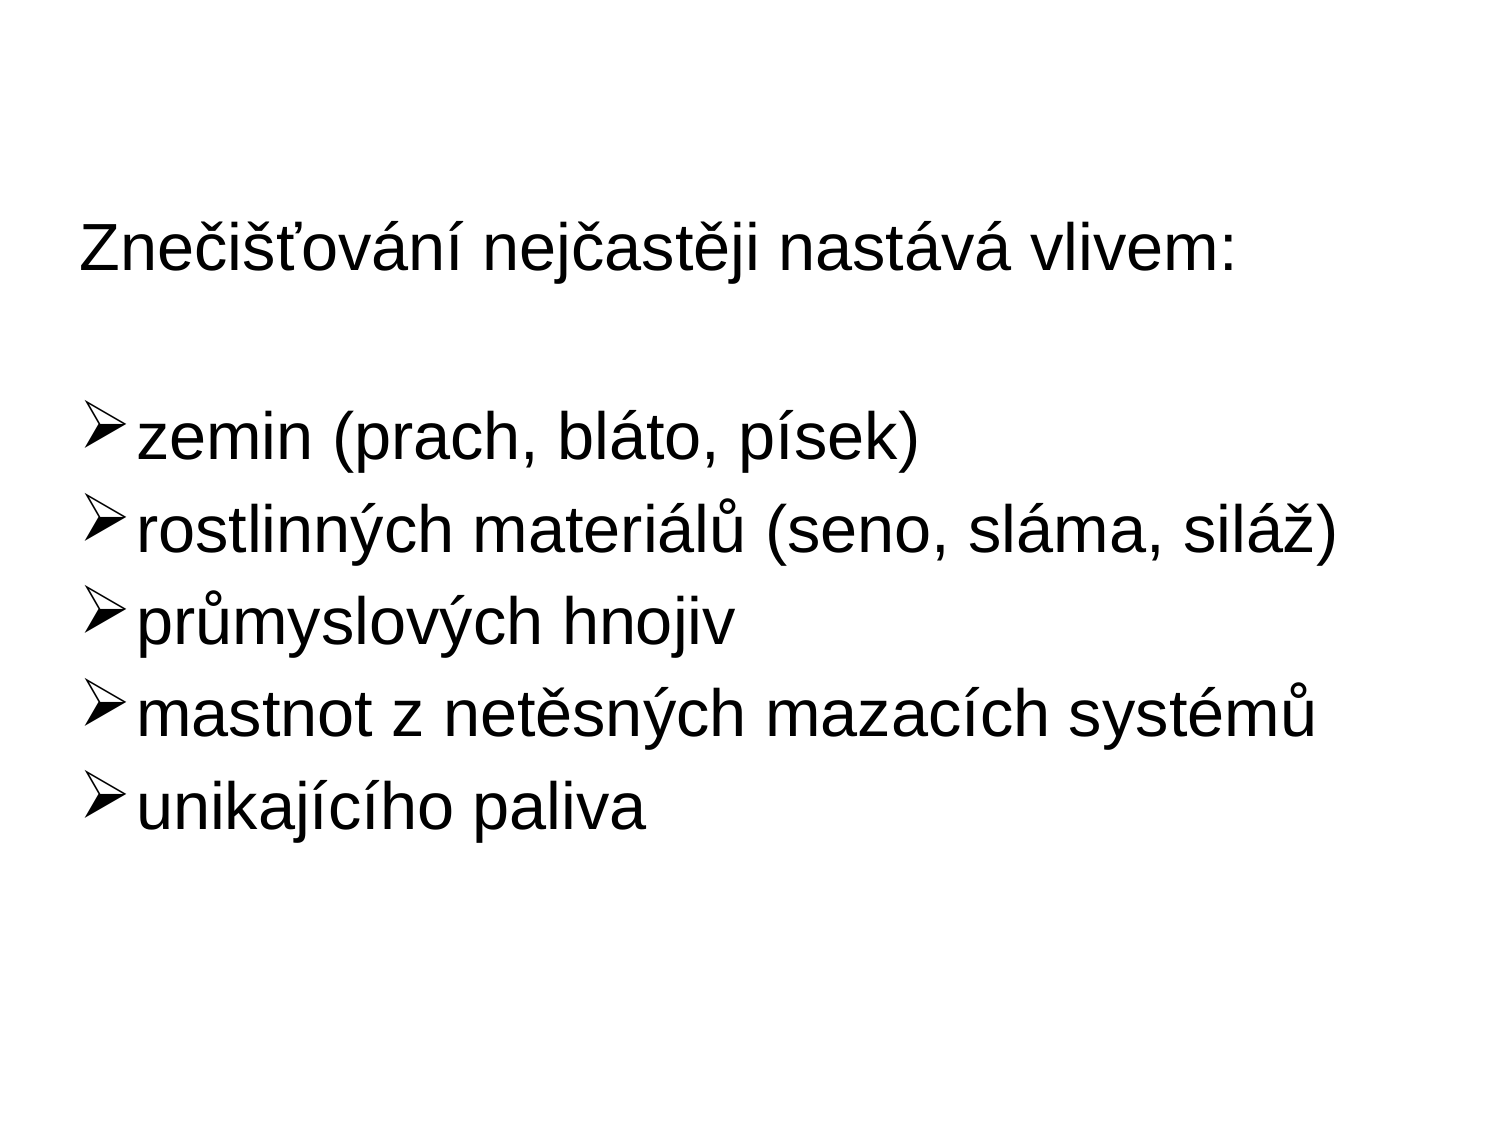

# Znečišťování nejčastěji nastává vlivem:
zemin (prach, bláto, písek)
rostlinných materiálů (seno, sláma, siláž)
průmyslových hnojiv
mastnot z netěsných mazacích systémů
unikajícího paliva